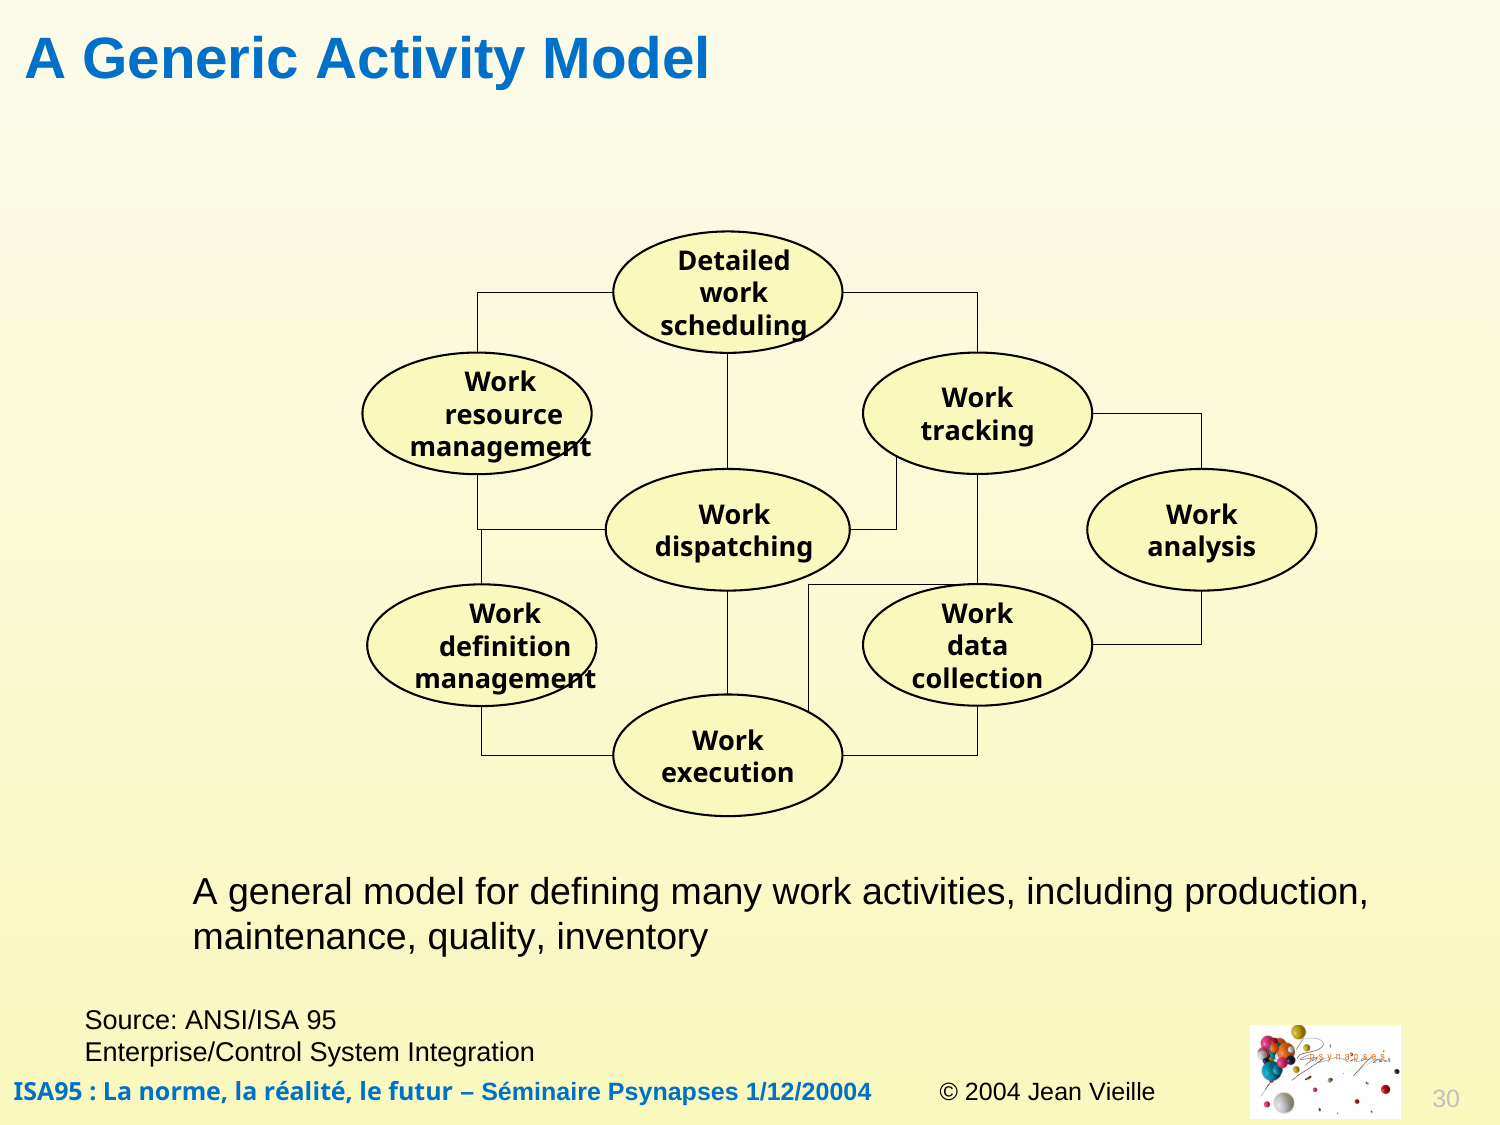

# A Generic Activity Model
Detailed
work
scheduling
Work
 resource
management
Work
tracking
Work
dispatching
Work
analysis
Work
data
collection
Work
definition
management
Work
execution
A general model for defining many work activities, including production,
maintenance, quality, inventory
Source: ANSI/ISA 95
Enterprise/Control System Integration